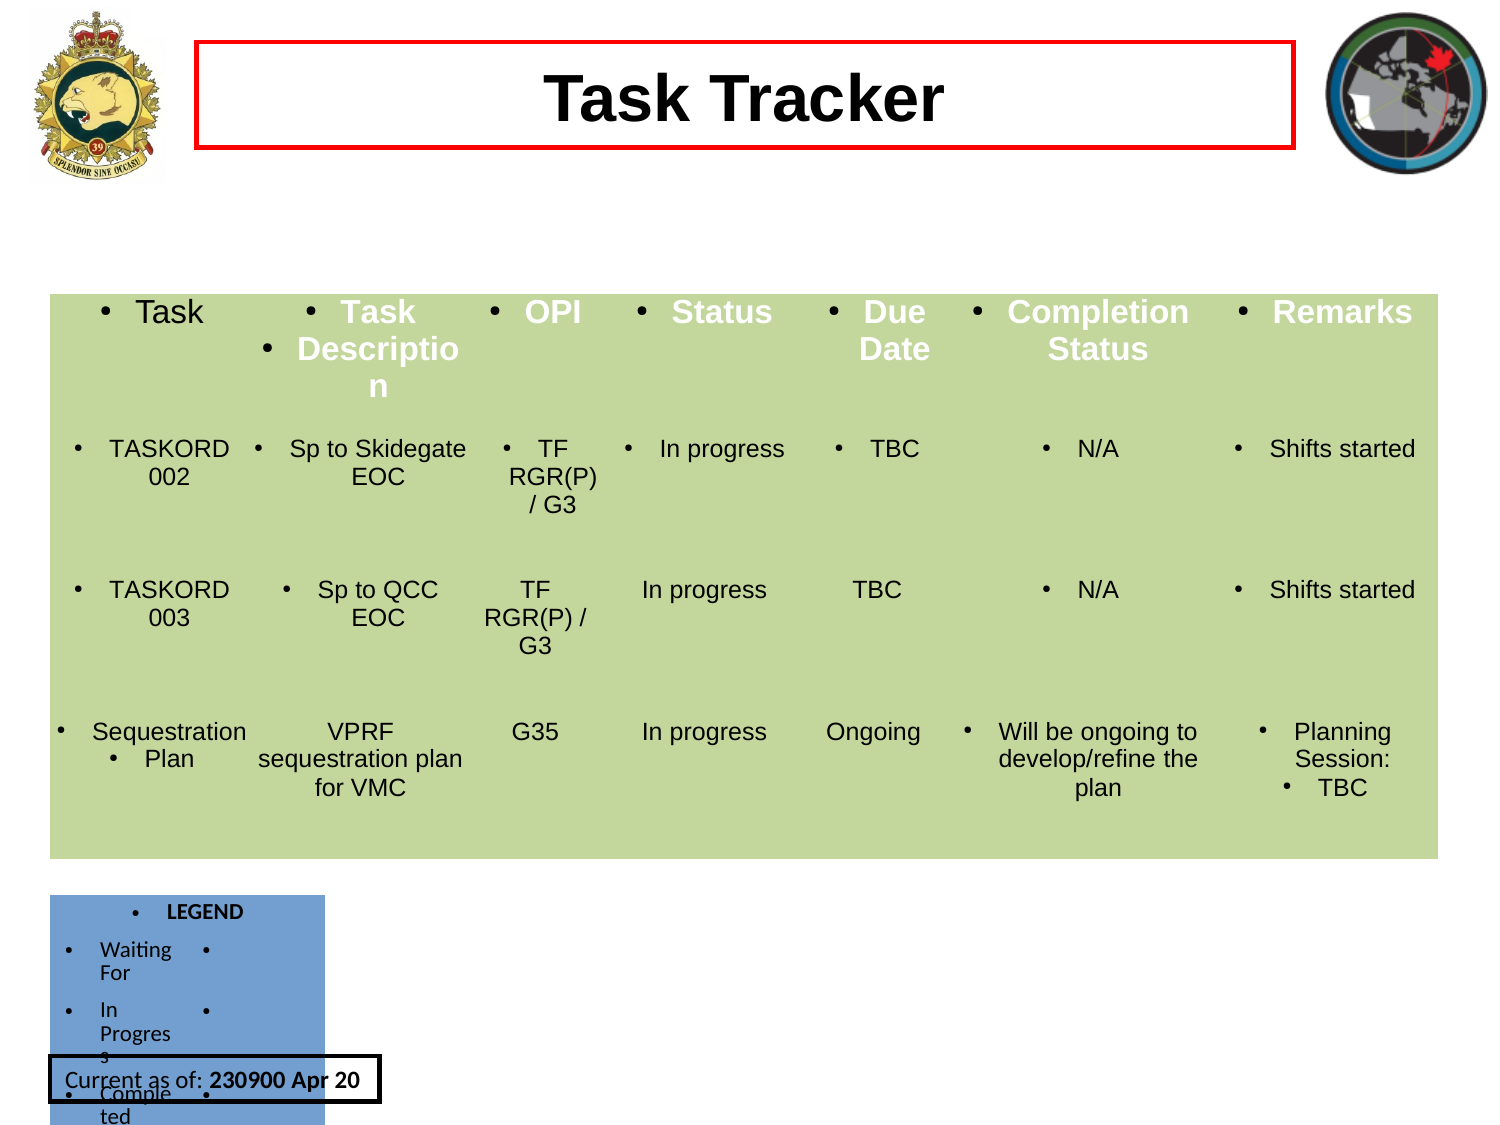

# Task Tracker
| Task | Task Description | OPI | Status | Due Date | Completion Status | Remarks |
| --- | --- | --- | --- | --- | --- | --- |
| TASKORD 002 | Sp to Skidegate EOC | TF RGR(P) / G3 | In progress | TBC | N/A | Shifts started |
| TASKORD 003 | Sp to QCC EOC | TF RGR(P) / G3 | In progress | TBC | N/A | Shifts started |
| Sequestration Plan | VPRF sequestration plan for VMC | G35 | In progress | Ongoing | Will be ongoing to develop/refine the plan | Planning Session: TBC |
| LEGEND | |
| --- | --- |
| Waiting For | |
| In Progress | |
| Completed | |
Current as of: 230900 Apr 20